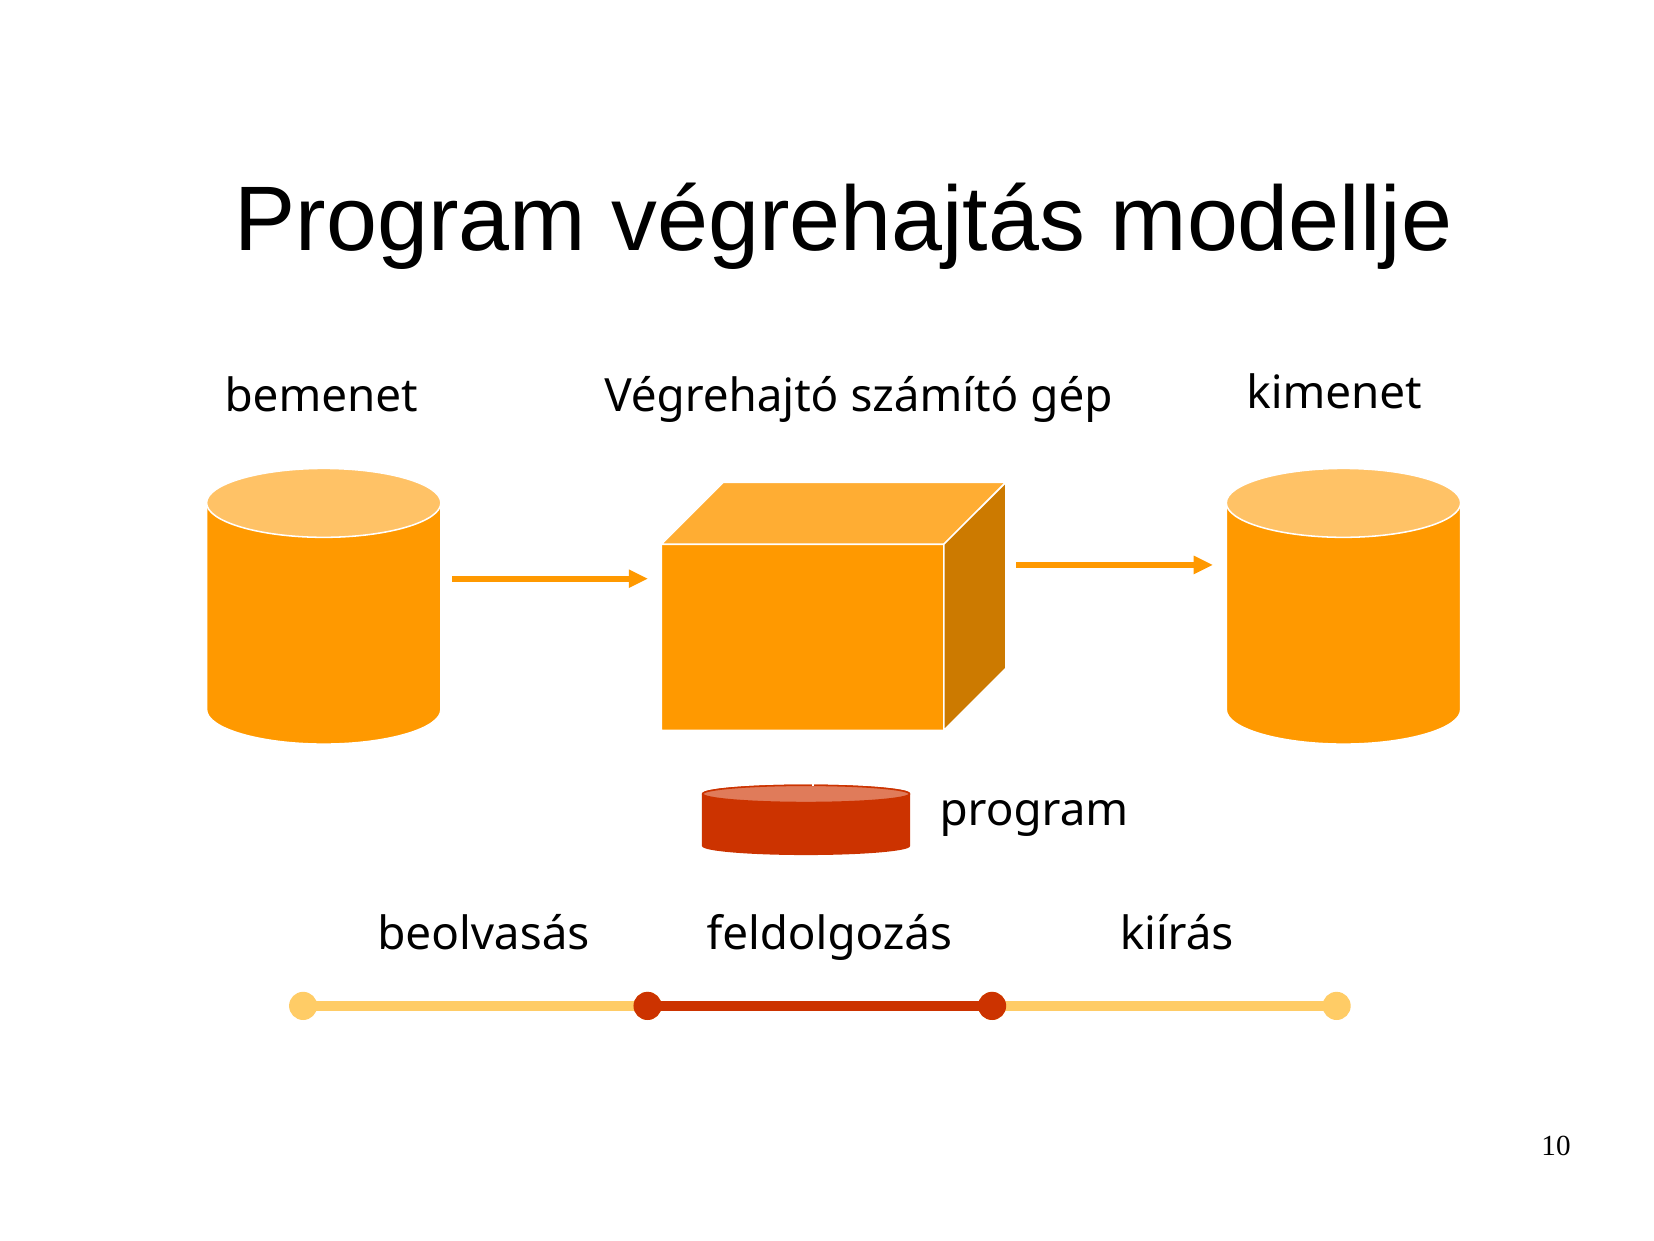

# Program végrehajtás modellje
kimenet
bemenet
Végrehajtó számító gép
program
beolvasás
feldolgozás
kiírás
idő
10